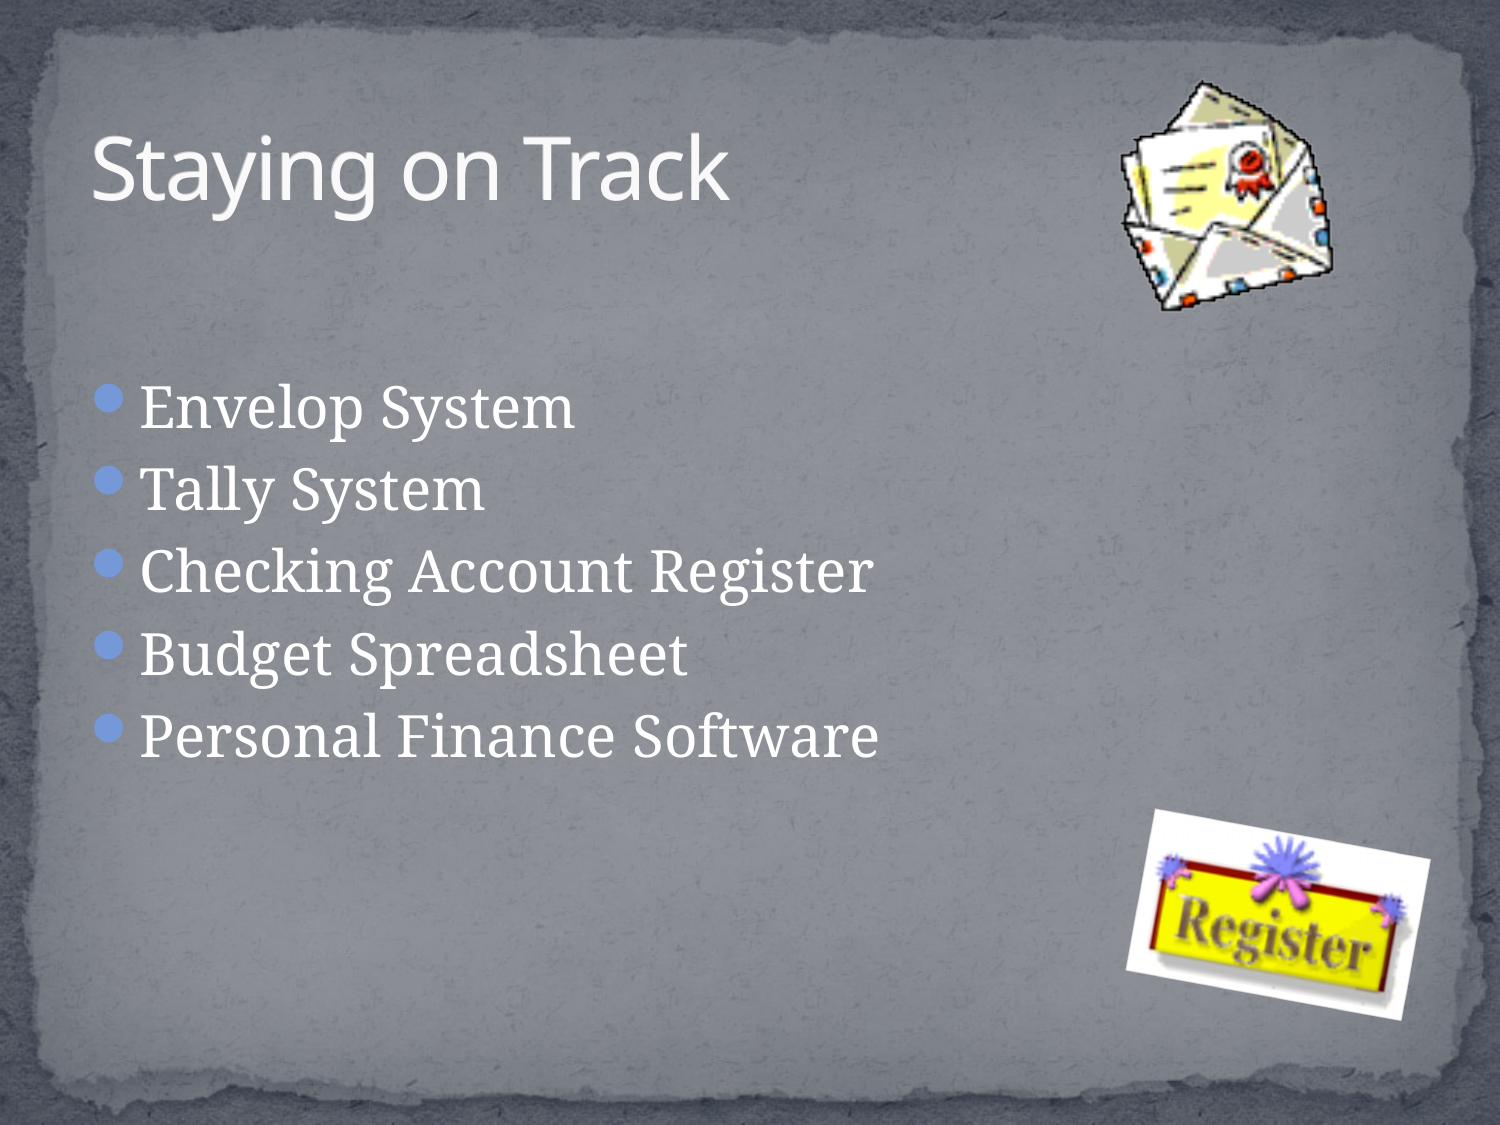

Staying on Track
# Envelop System
Tally System
Checking Account Register
Budget Spreadsheet
Personal Finance Software